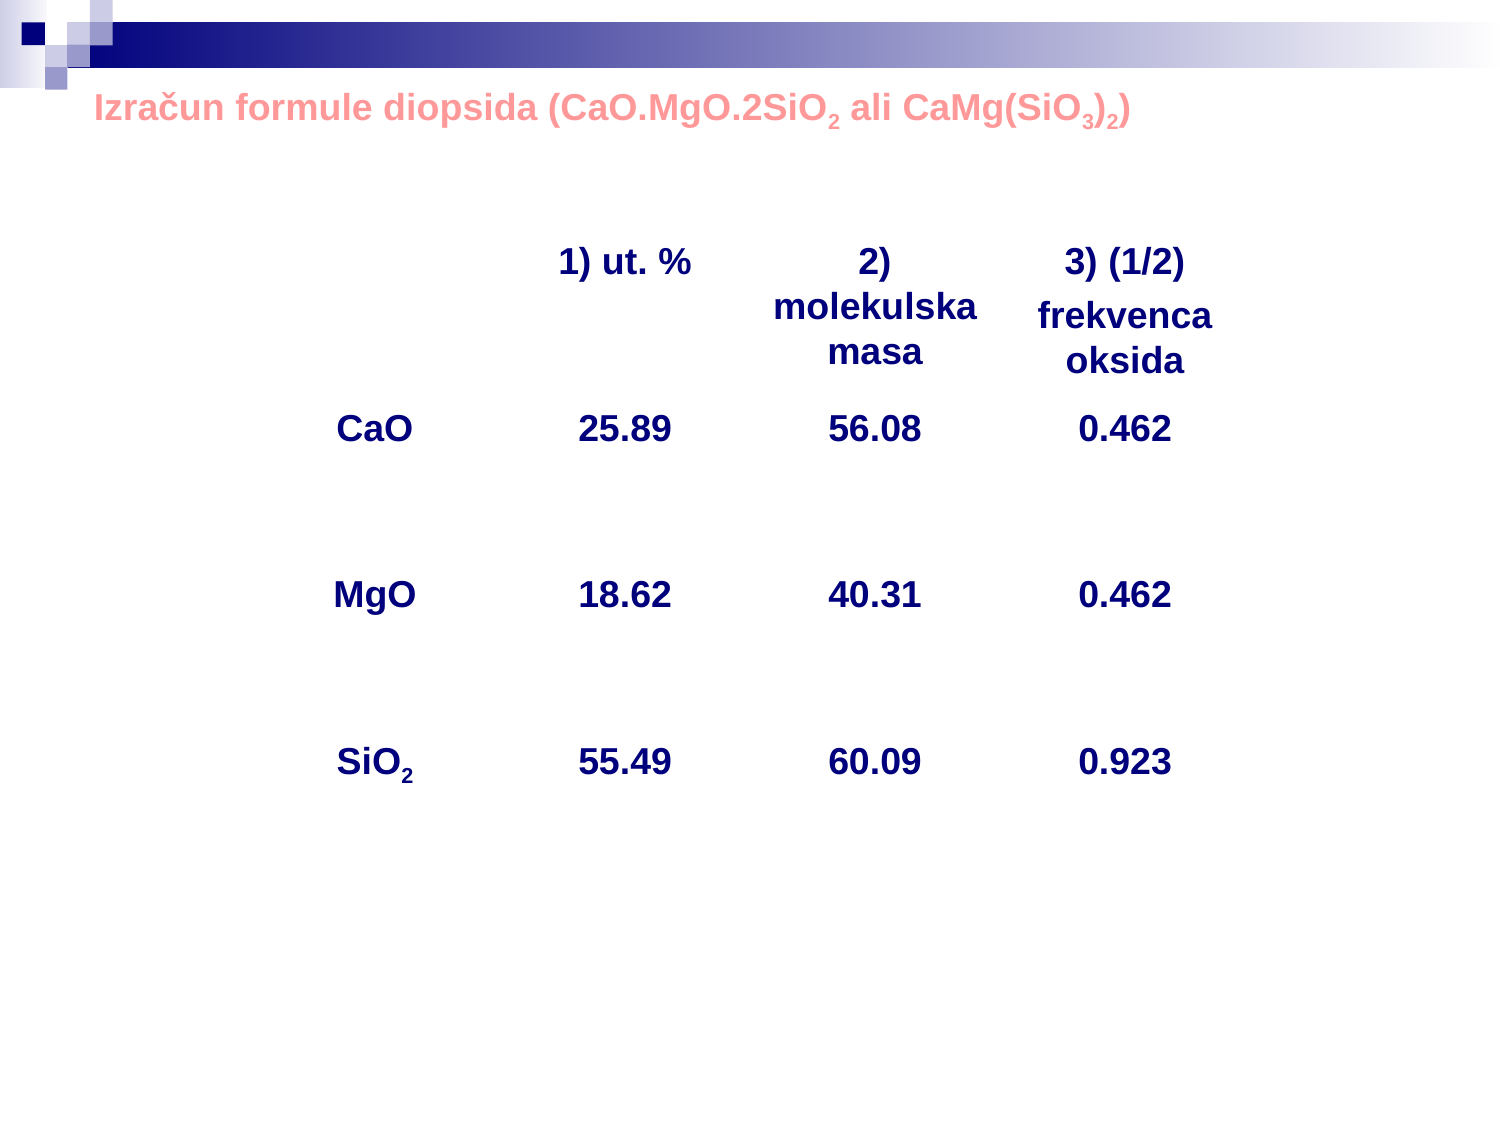

Izračun formule diopsida (CaO.MgO.2SiO2 ali CaMg(SiO3)2)
| | 1) ut. % | 2) molekulska masa | 3) (1/2) frekvenca oksida |
| --- | --- | --- | --- |
| CaO | 25.89 | 56.08 | 0.462 |
| MgO | 18.62 | 40.31 | 0.462 |
| SiO2 | 55.49 | 60.09 | 0.923 |